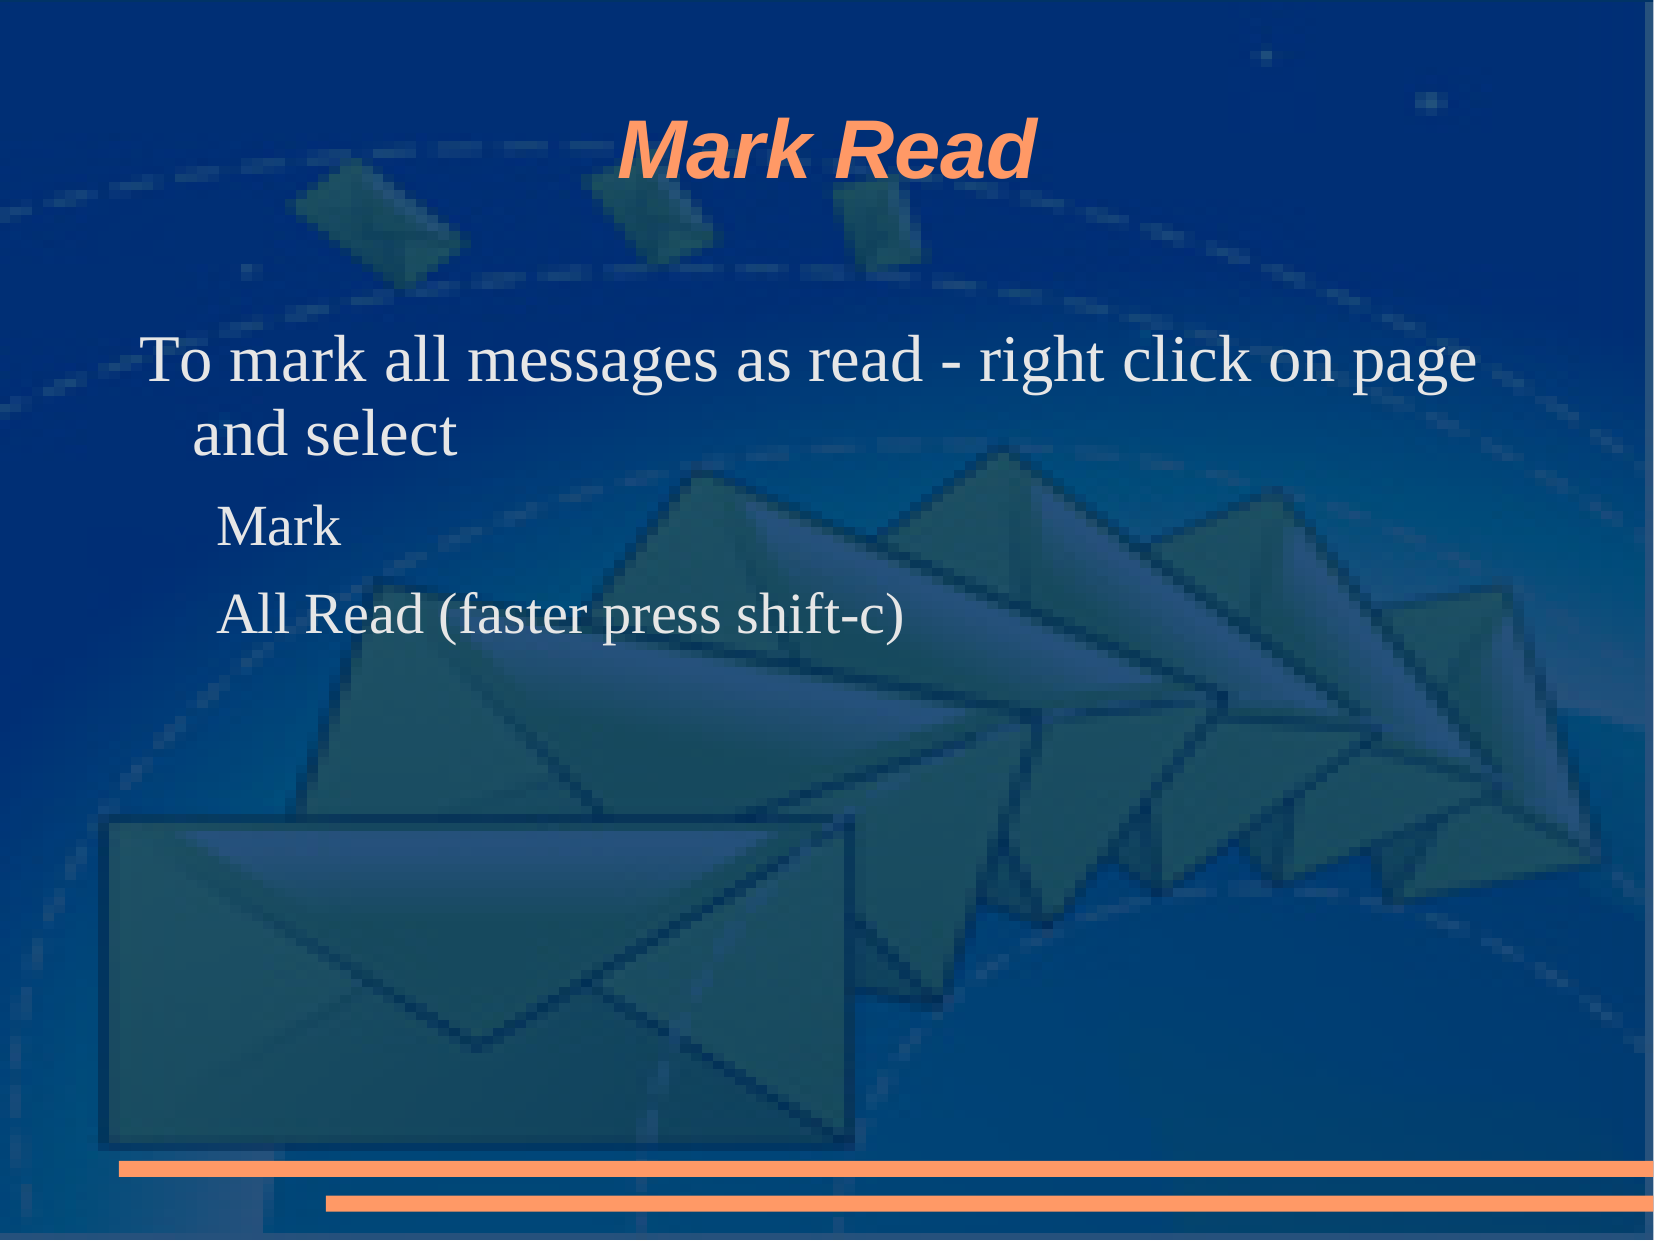

# Mark Read
To mark all messages as read - right click on page and select
Mark
All Read (faster press shift-c)